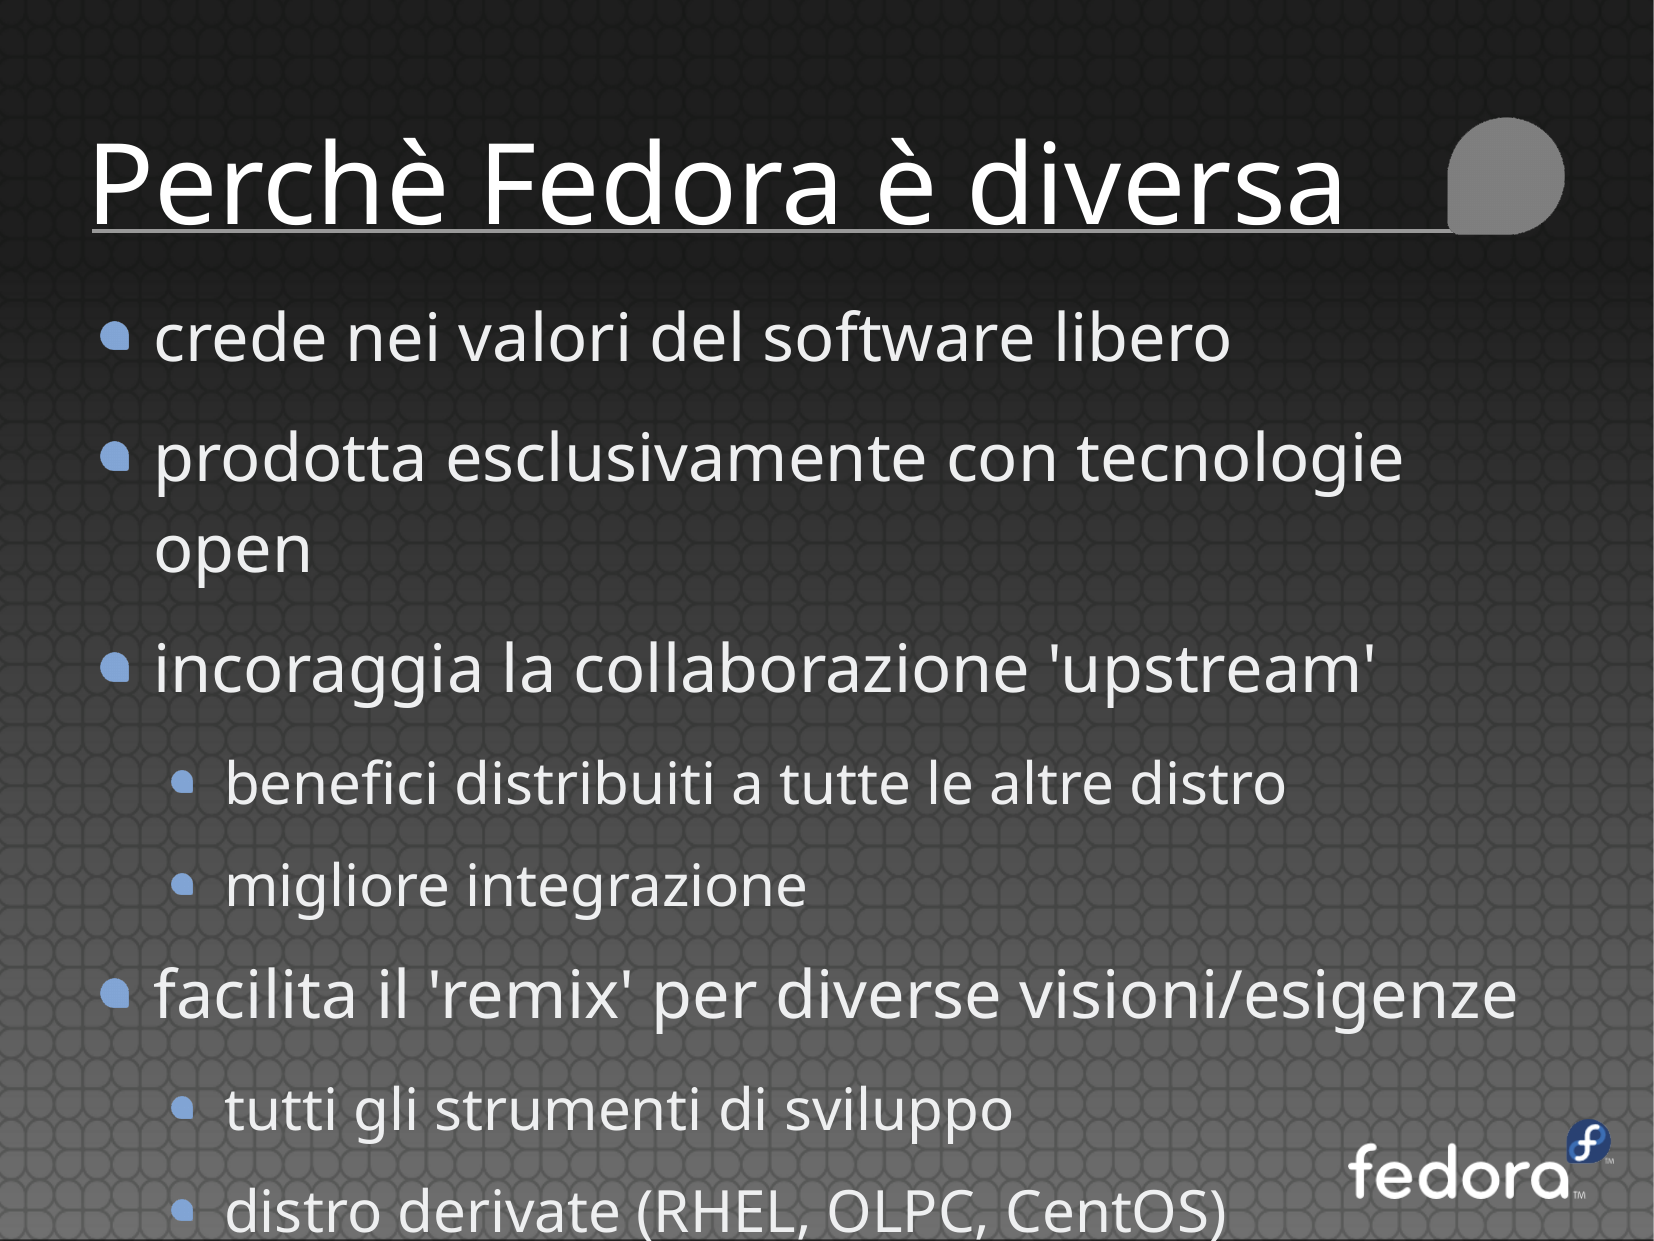

# Perchè Fedora è diversa
crede nei valori del software libero
prodotta esclusivamente con tecnologie open
incoraggia la collaborazione 'upstream'
benefici distribuiti a tutte le altre distro
migliore integrazione
facilita il 'remix' per diverse visioni/esigenze
tutti gli strumenti di sviluppo
distro derivate (RHEL, OLPC, CentOS)